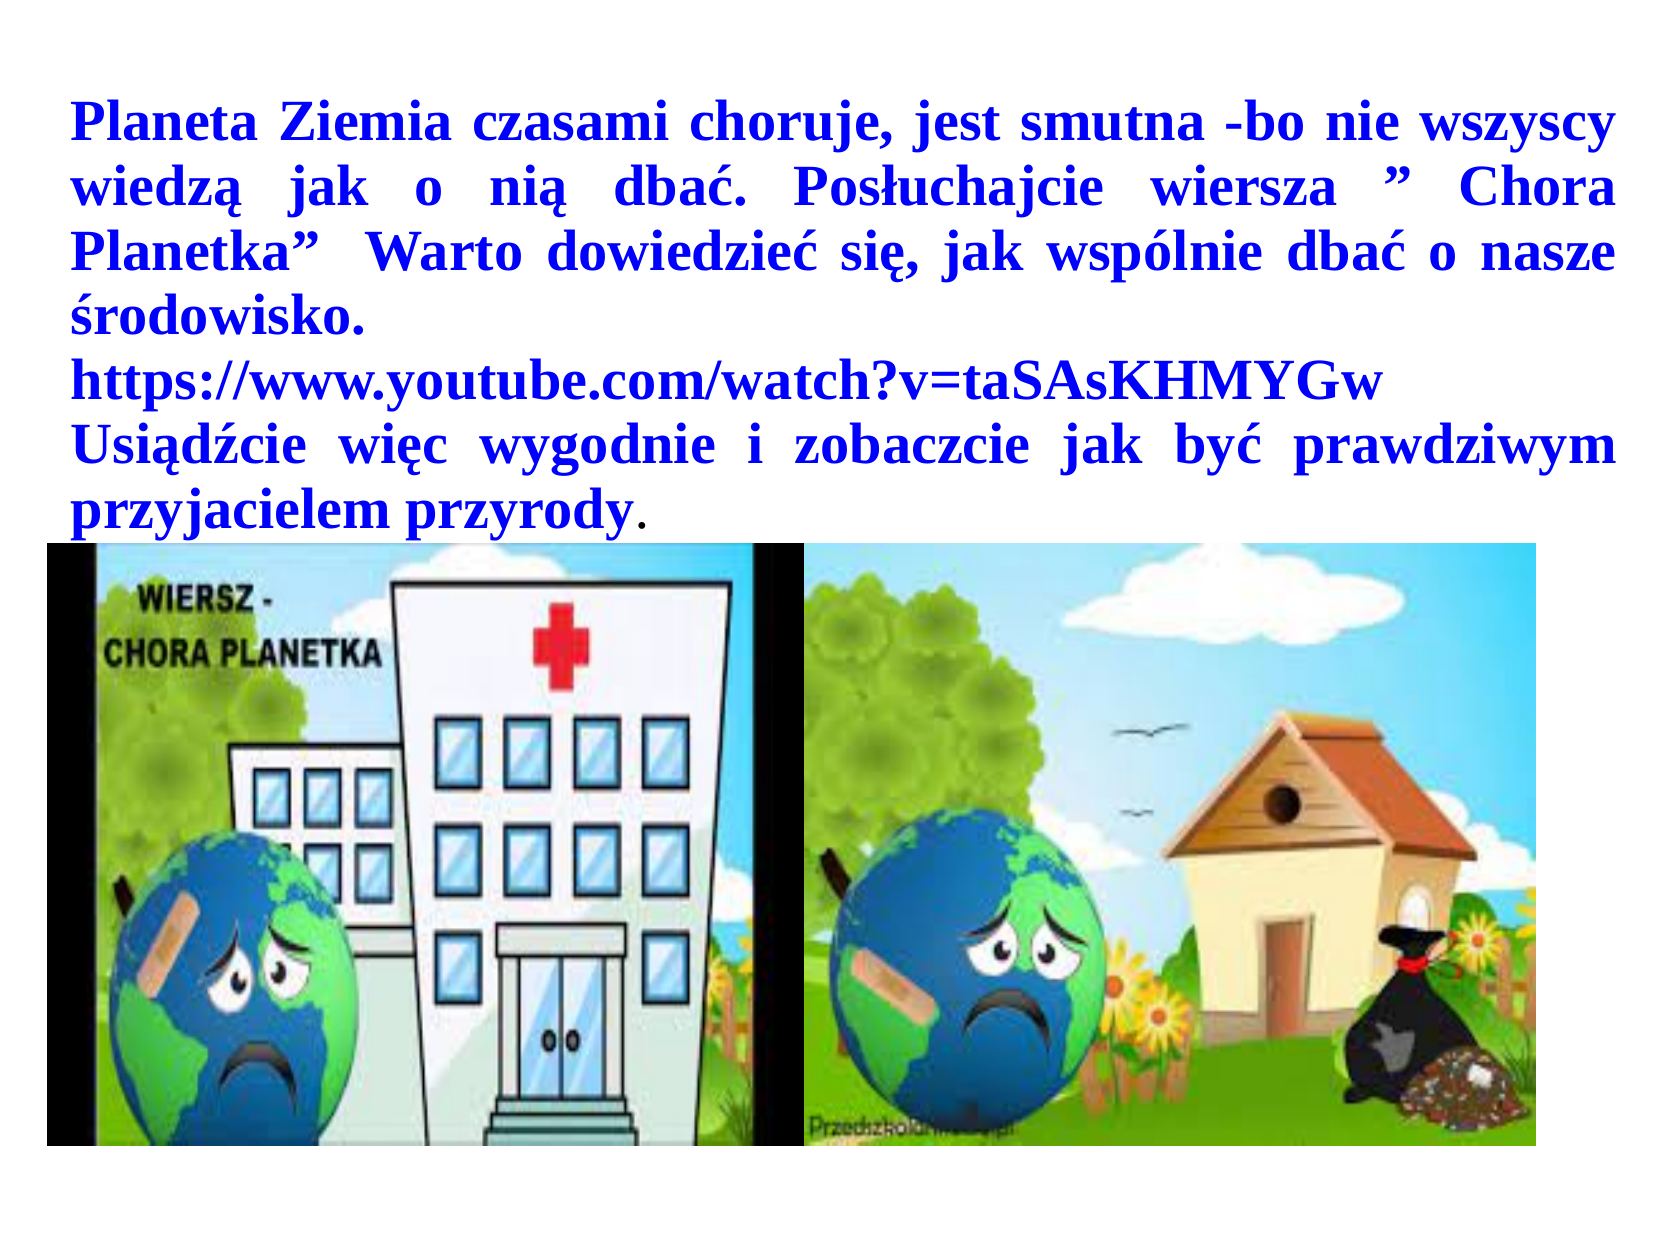

# Planeta Ziemia czasami choruje, jest smutna -bo nie wszyscy wiedzą jak o nią dbać. Posłuchajcie wiersza ” Chora Planetka” Warto dowiedzieć się, jak wspólnie dbać o nasze środowisko.https://www.youtube.com/watch?v=taSAsKHMYGw Usiądźcie więc wygodnie i zobaczcie jak być prawdziwym przyjacielem przyrody.